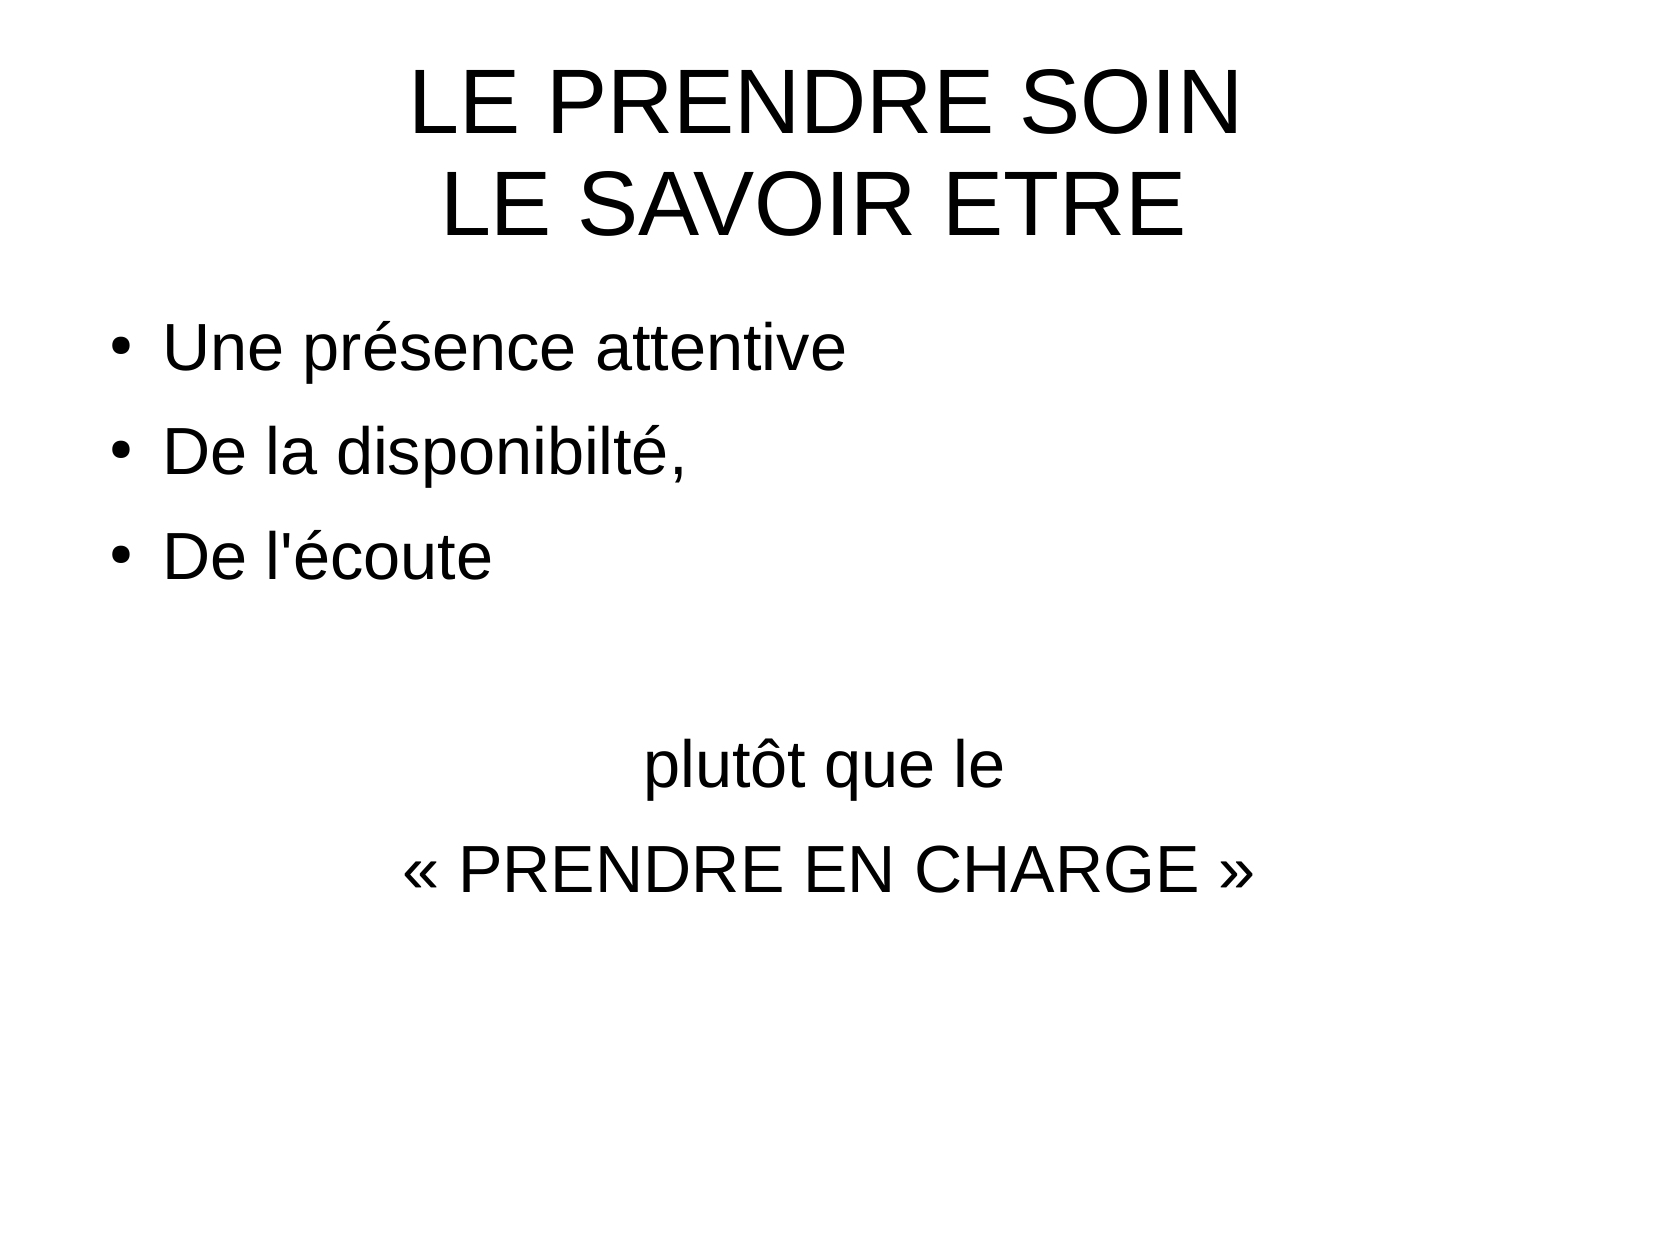

# LE PRENDRE SOIN LE SAVOIR ETRE
Une présence attentive
De la disponibilté,
De l'écoute
 plutôt que le
 « PRENDRE EN CHARGE »